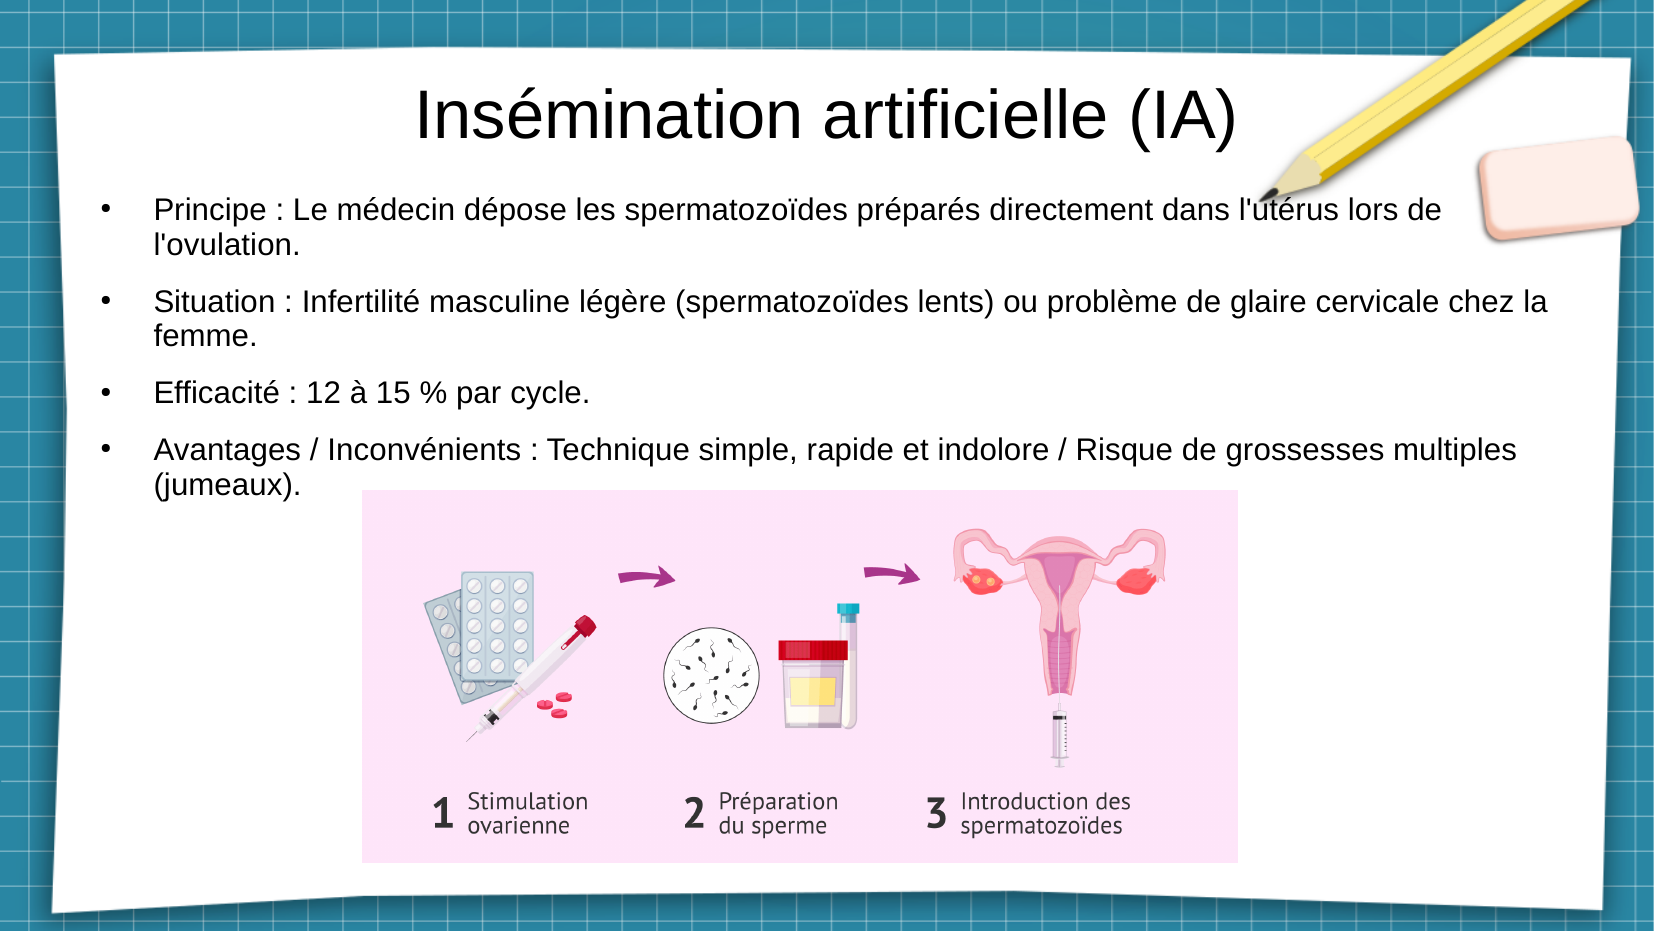

# Insémination artificielle (IA)
Principe : Le médecin dépose les spermatozoïdes préparés directement dans l'utérus lors de l'ovulation.
Situation : Infertilité masculine légère (spermatozoïdes lents) ou problème de glaire cervicale chez la femme.
Efficacité : 12 à 15 % par cycle.
Avantages / Inconvénients : Technique simple, rapide et indolore / Risque de grossesses multiples (jumeaux).